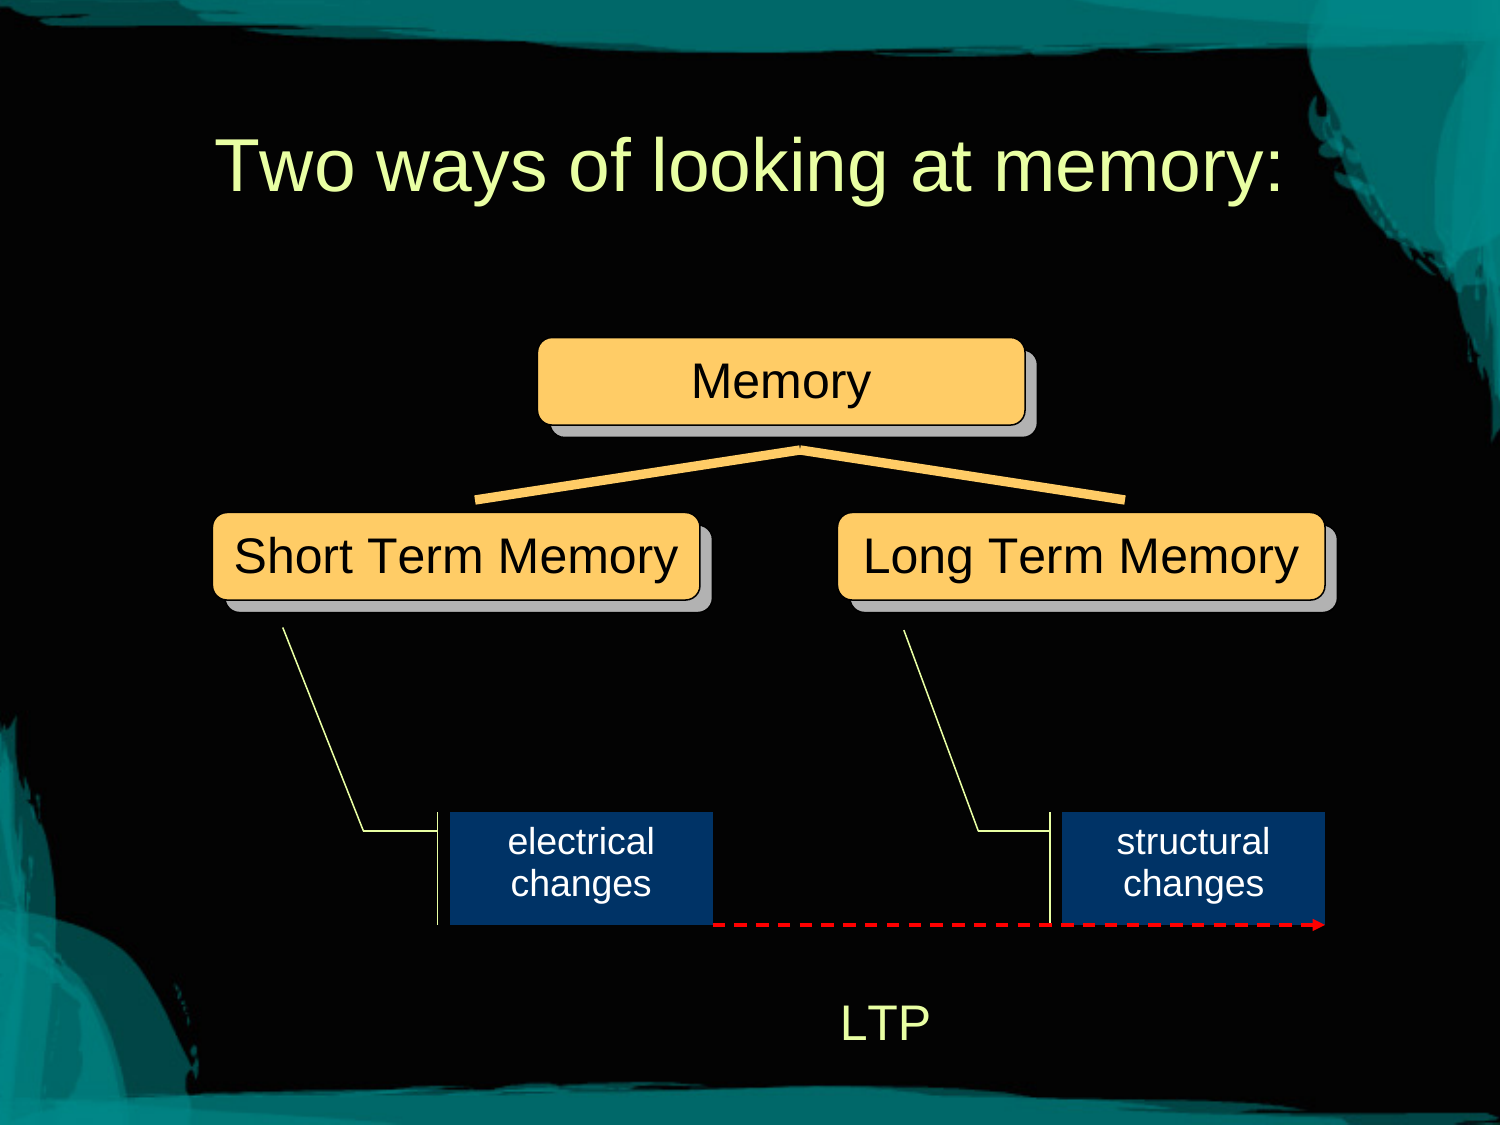

# Two ways of looking at memory:
Memory
Short Term Memory
Long Term Memory
electrical changes
structural changes
LTP